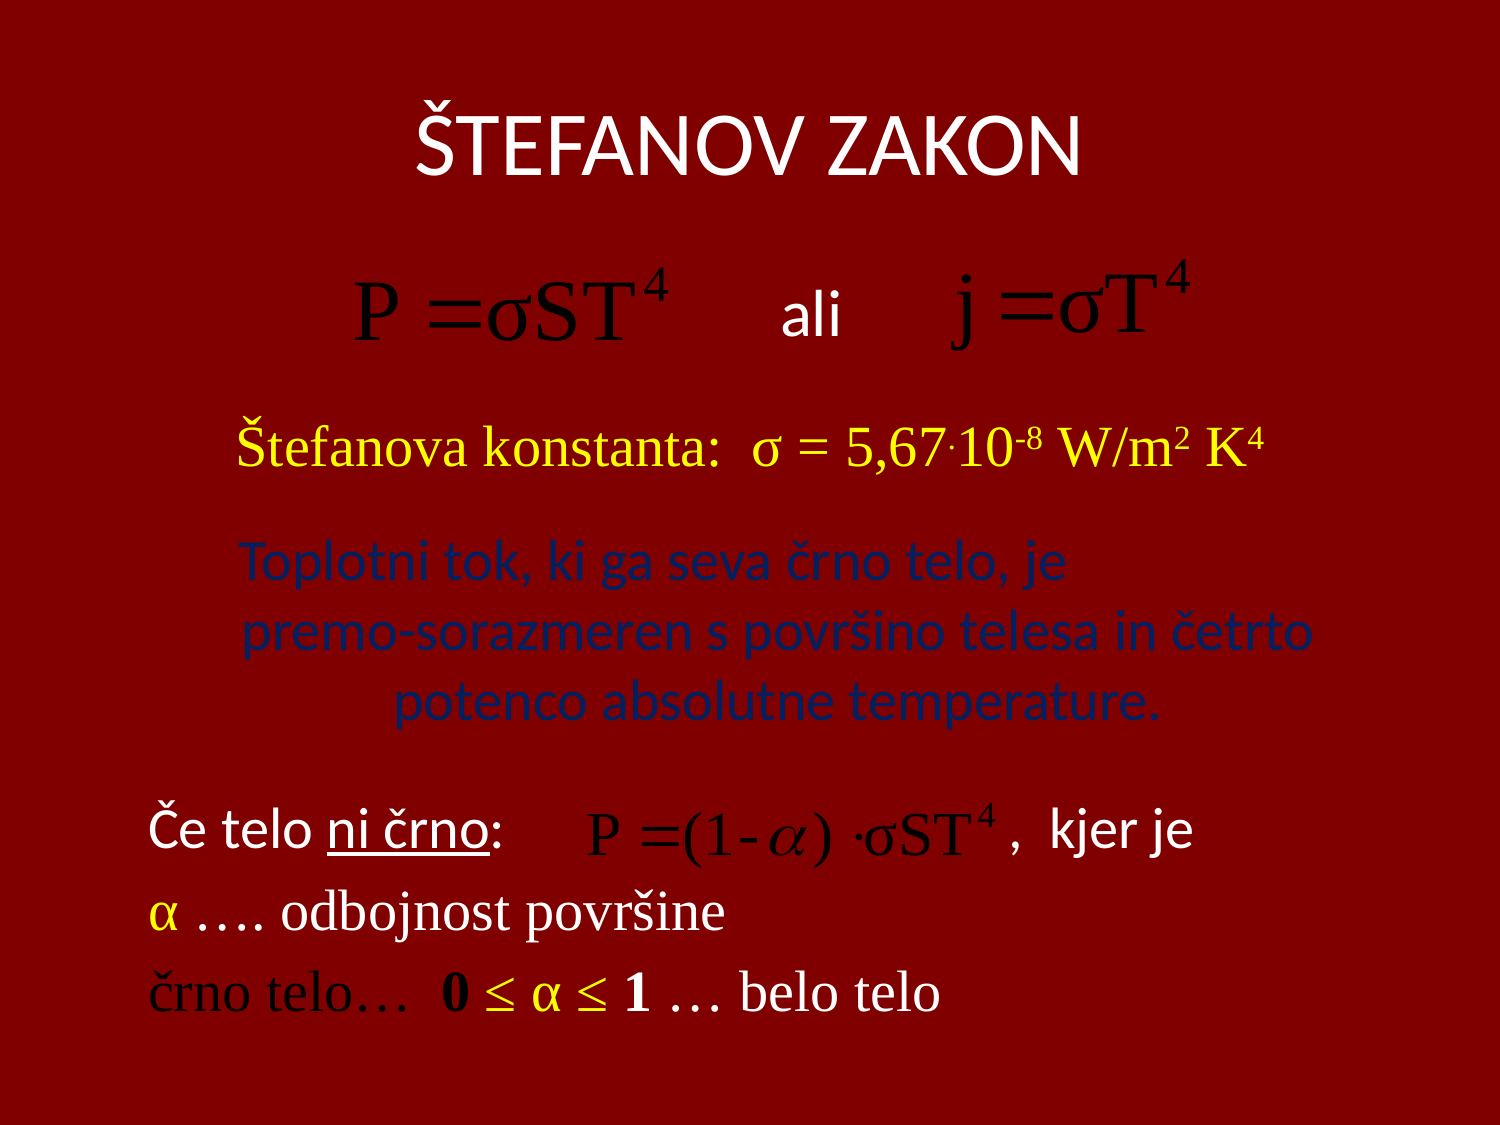

# ŠTEFANOV ZAKON
 ali
Štefanova konstanta: σ = 5,67.10-8 W/m2 K4
Toplotni tok, ki ga seva črno telo, je premo-sorazmeren s površino telesa in četrto potenco absolutne temperature.
Če telo ni črno: , kjer je
α …. odbojnost površine
črno telo… 0 ≤ α ≤ 1 … belo telo